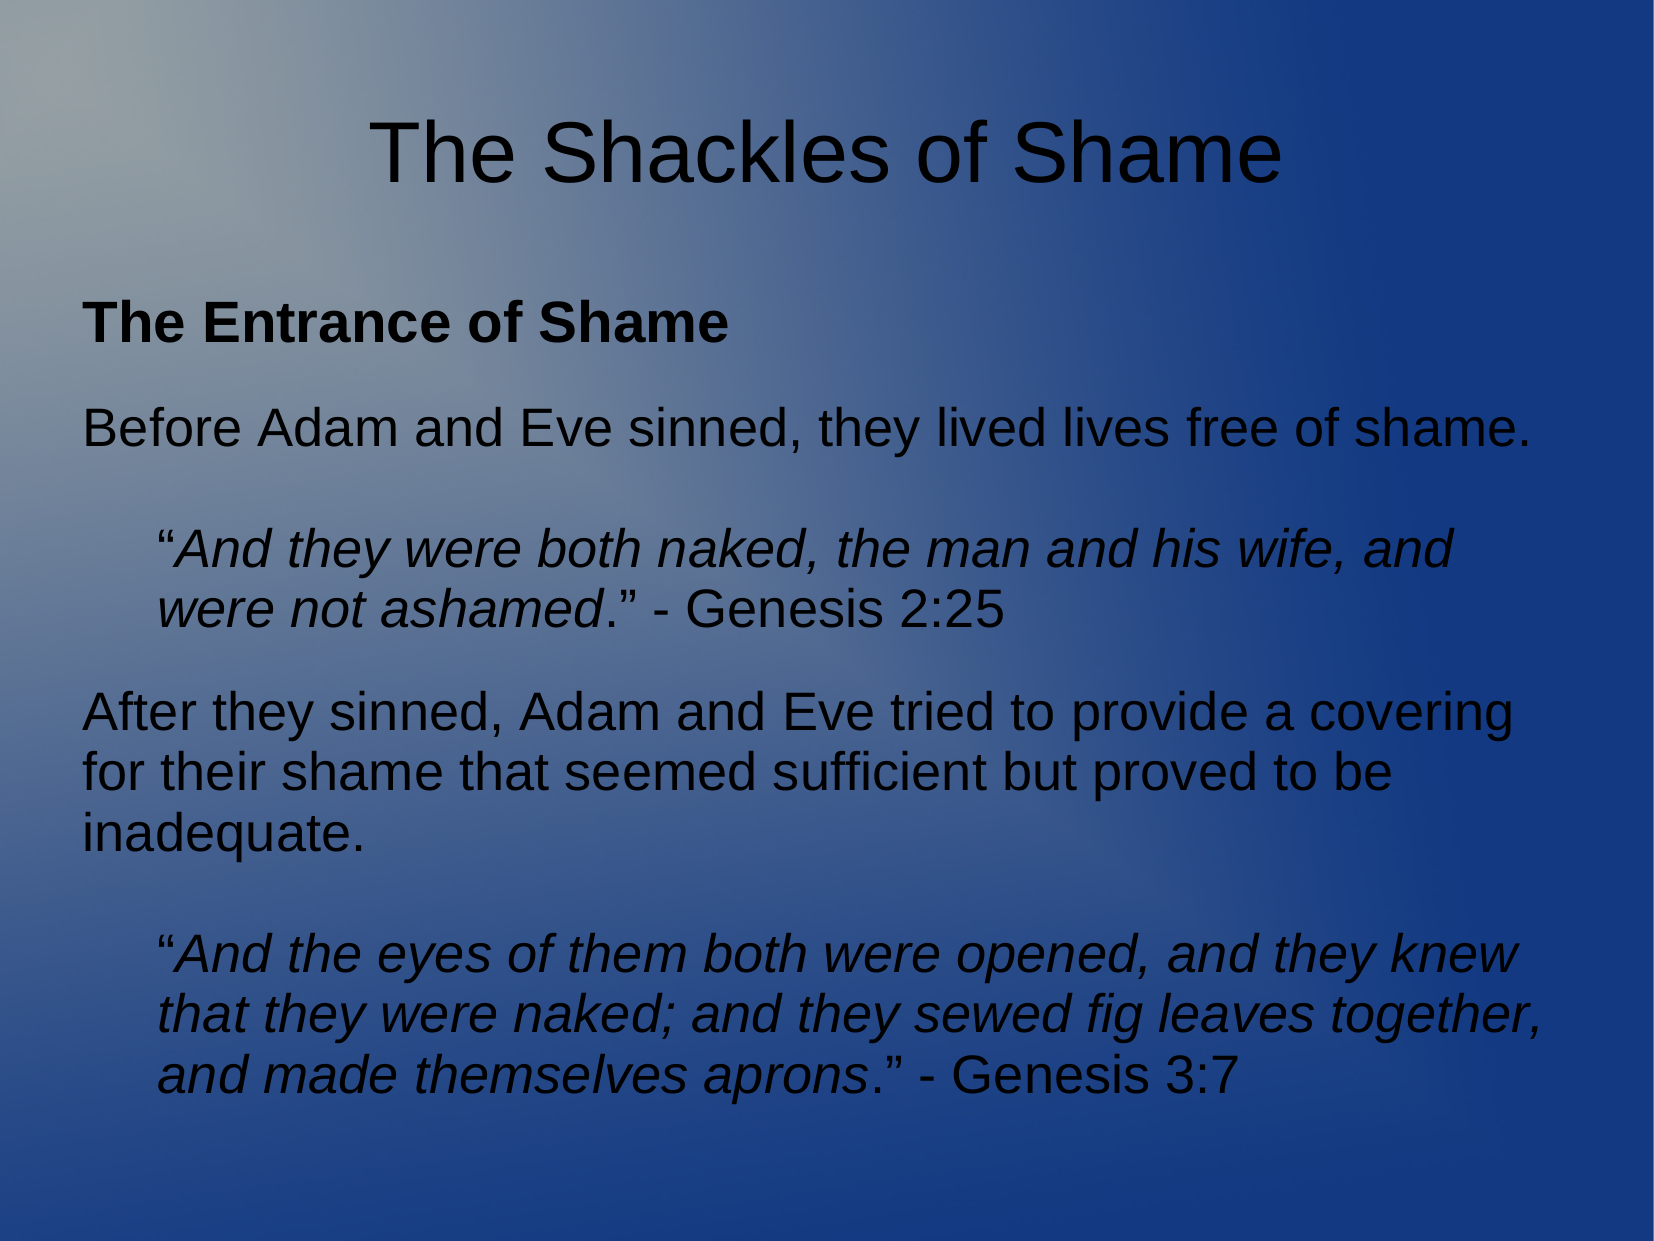

# The Shackles of Shame
The Entrance of Shame
Before Adam and Eve sinned, they lived lives free of shame.
	“And they were both naked, the man and his wife, and 		were not ashamed.” - Genesis 2:25
After they sinned, Adam and Eve tried to provide a covering for their shame that seemed sufficient but proved to be inadequate.
	“And the eyes of them both were opened, and they knew 	that they were naked; and they sewed fig leaves together, 	and made themselves aprons.” - Genesis 3:7